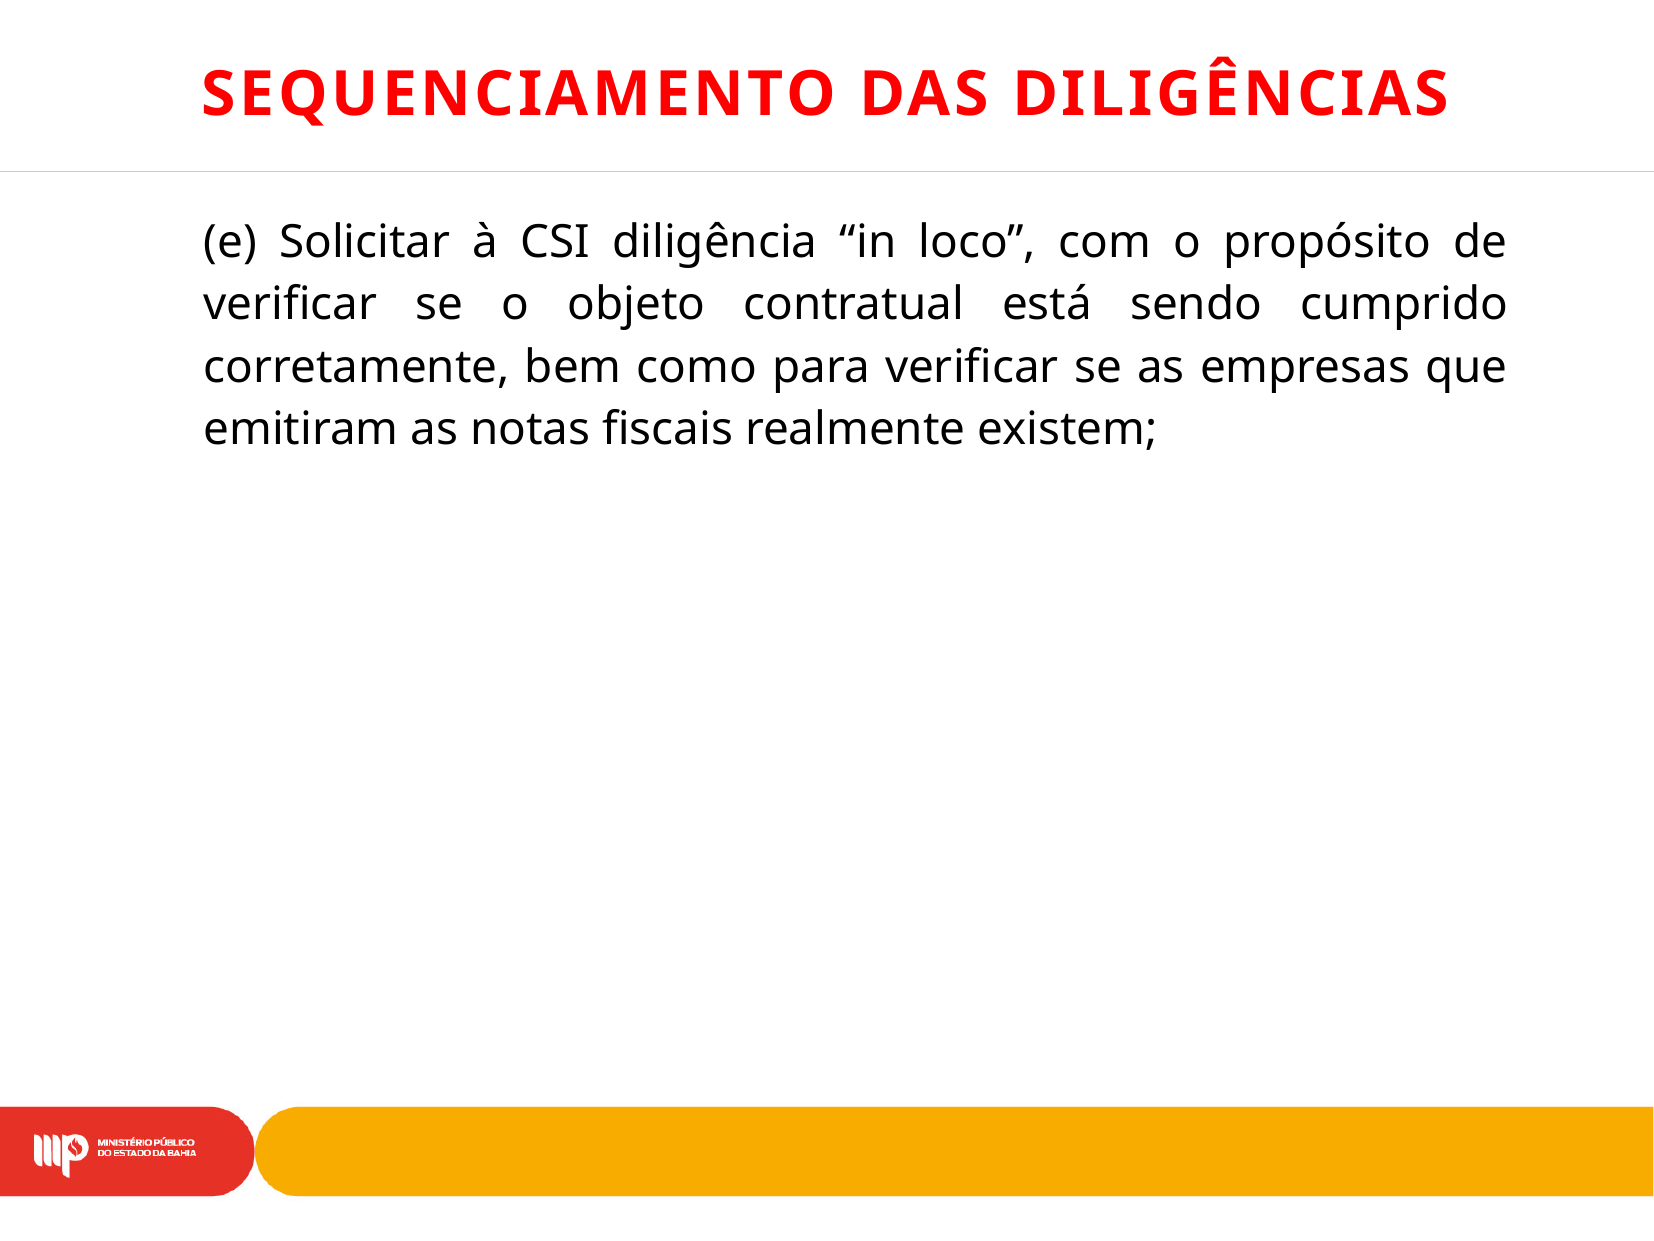

SEQUENCIAMENTO DAS DILIGÊNCIAS
(e) Solicitar à CSI diligência “in loco”, com o propósito de verificar se o objeto contratual está sendo cumprido corretamente, bem como para verificar se as empresas que emitiram as notas fiscais realmente existem;